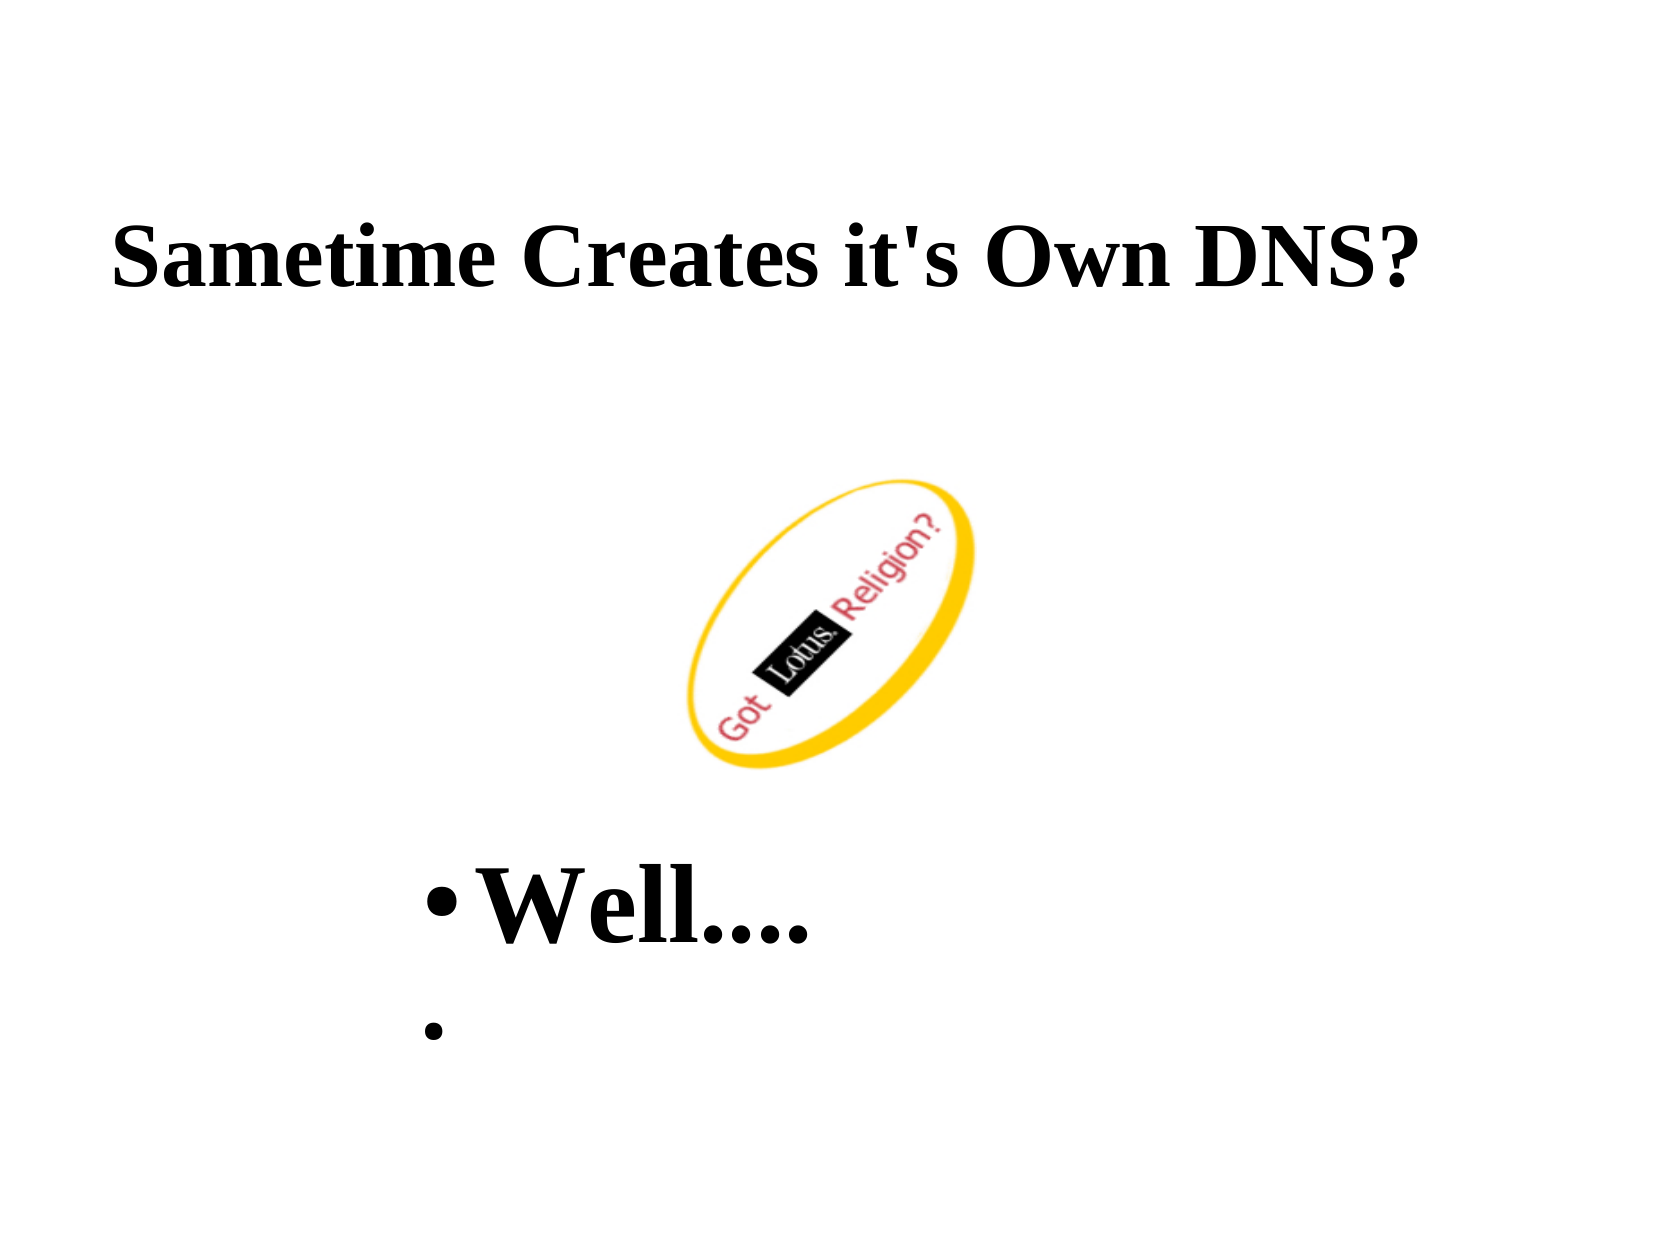

# Sametime Creates it's Own DNS?
Well....